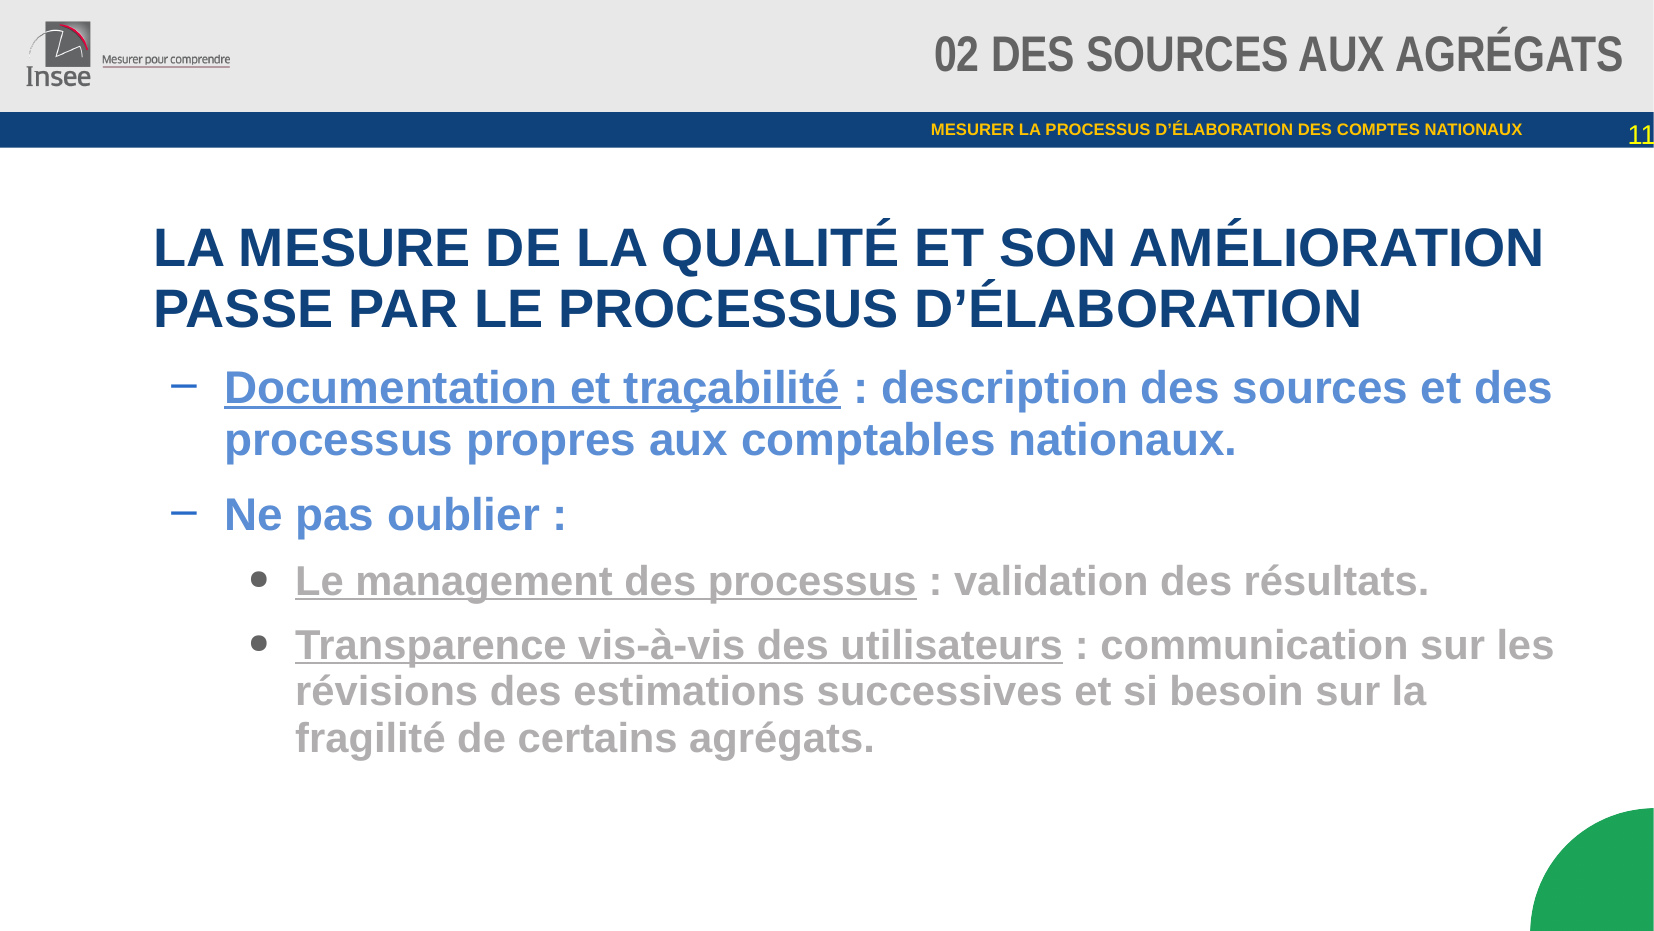

# 02 Des sources aux agrégats
Indiquez le nom de votre partie dans Insertion / En tête et pied de page
La mesure de la qualité et son amélioration passe par le processus d’élaboration
Documentation et traçabilité : description des sources et des processus propres aux comptables nationaux.
Ne pas oublier :
Le management des processus : validation des résultats.
Transparence vis-à-vis des utilisateurs : communication sur les révisions des estimations successives et si besoin sur la fragilité de certains agrégats.